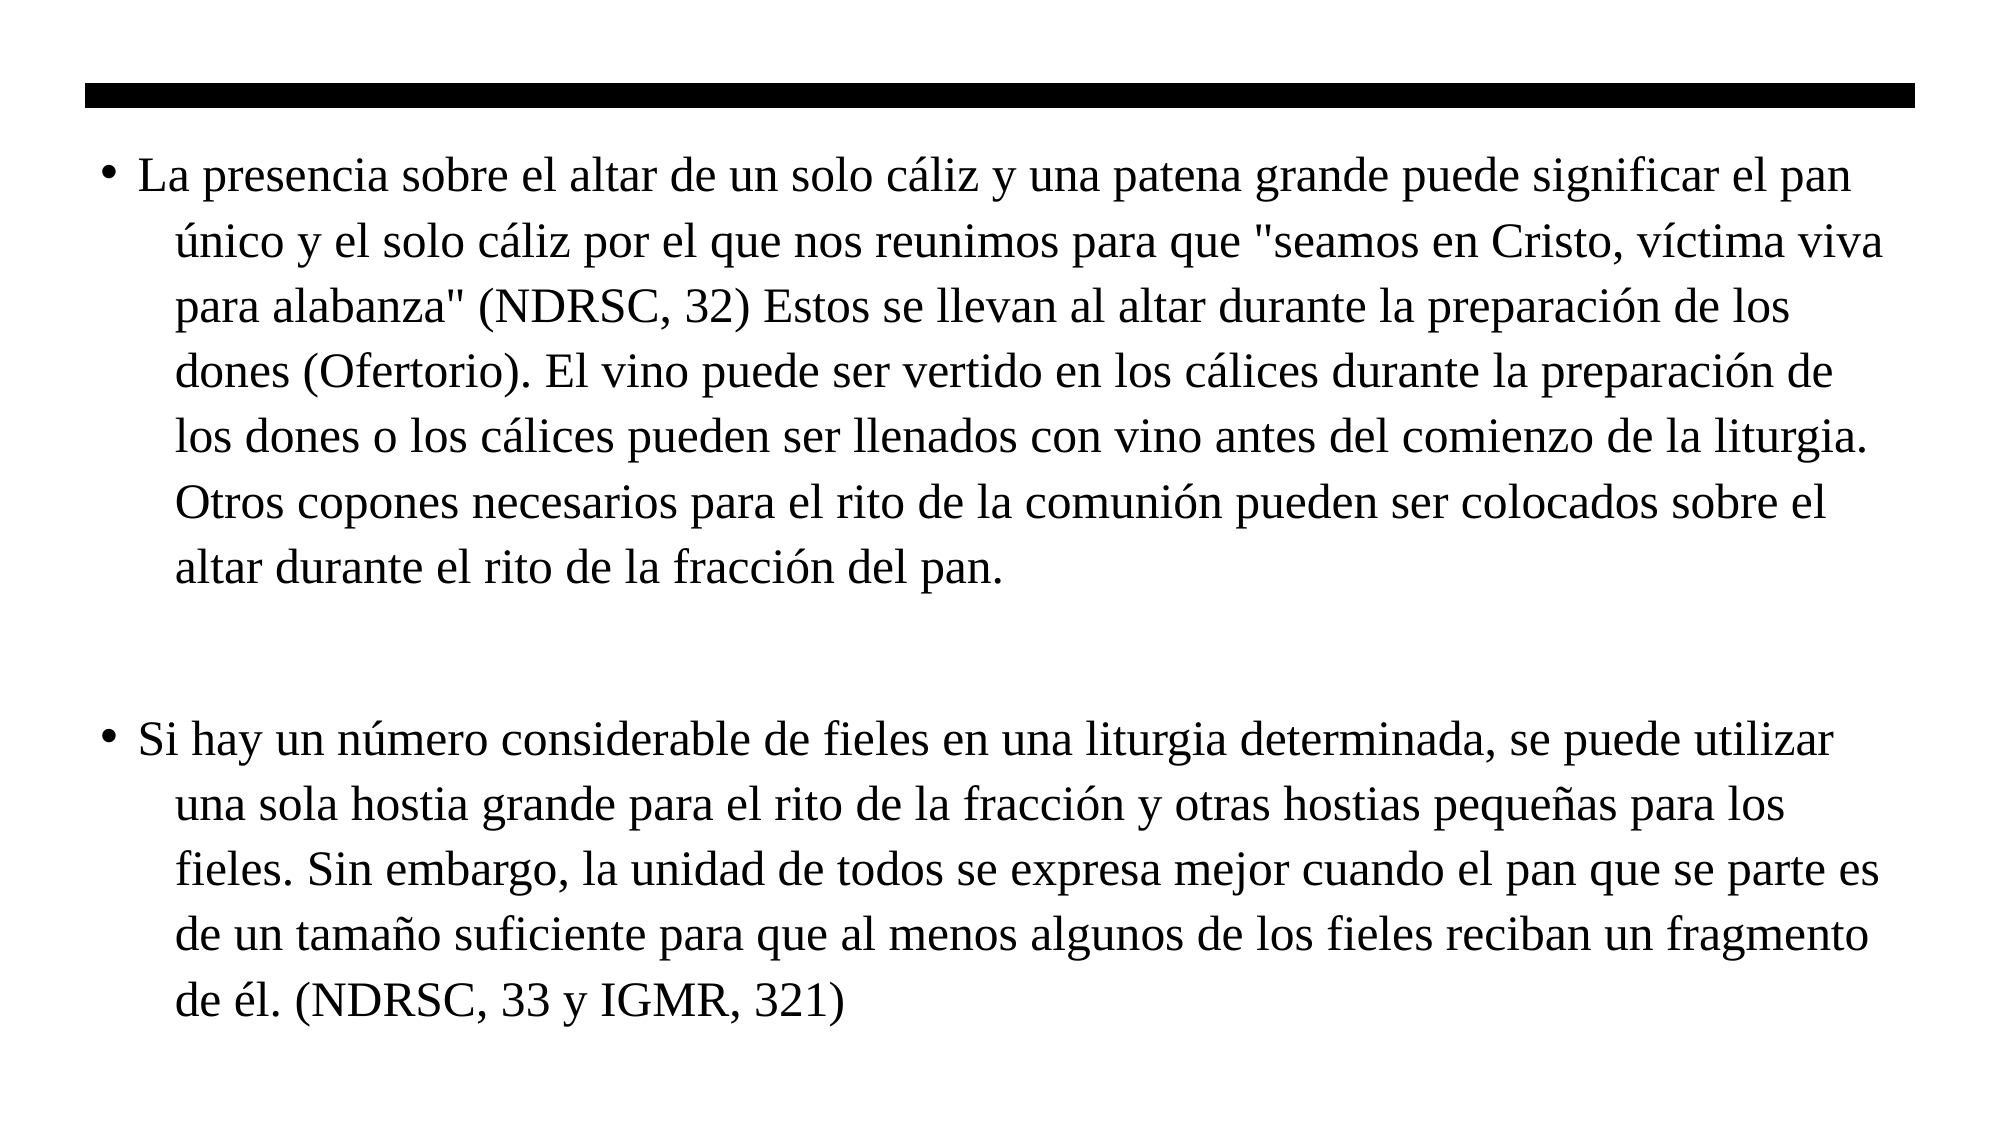

# La presencia sobre el altar de un solo cáliz y una patena grande puede significar el pan único y el solo cáliz por el que nos reunimos para que "seamos en Cristo, víctima viva para alabanza" (NDRSC, 32) Estos se llevan al altar durante la preparación de los dones (Ofertorio). El vino puede ser vertido en los cálices durante la preparación de los dones o los cálices pueden ser llenados con vino antes del comienzo de la liturgia. Otros copones necesarios para el rito de la comunión pueden ser colocados sobre el altar durante el rito de la fracción del pan.
Si hay un número considerable de fieles en una liturgia determinada, se puede utilizar una sola hostia grande para el rito de la fracción y otras hostias pequeñas para los fieles. Sin embargo, la unidad de todos se expresa mejor cuando el pan que se parte es de un tamaño suficiente para que al menos algunos de los fieles reciban un fragmento de él. (NDRSC, 33 y IGMR, 321)